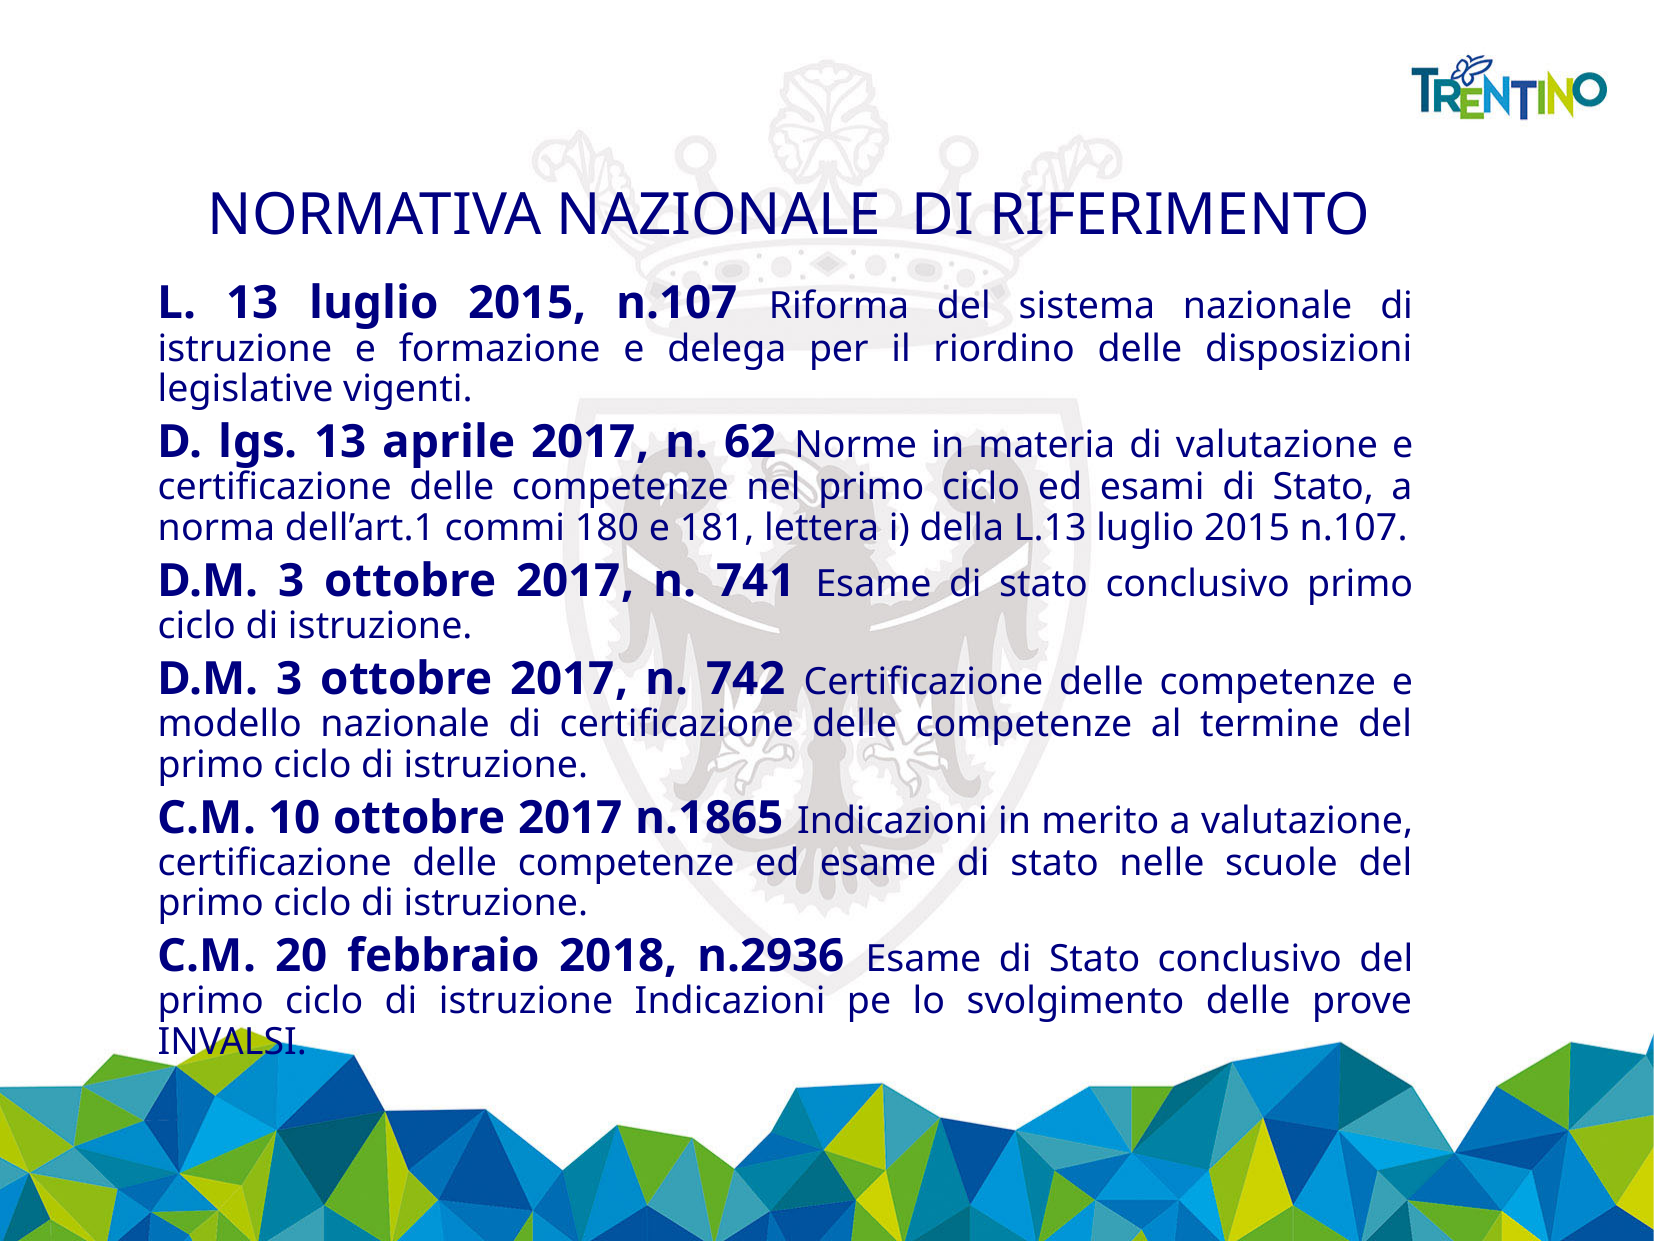

NORMATIVA NAZIONALE DI RIFERIMENTO
L. 13 luglio 2015, n.107 Riforma del sistema nazionale di istruzione e formazione e delega per il riordino delle disposizioni legislative vigenti.
D. lgs. 13 aprile 2017, n. 62 Norme in materia di valutazione e certificazione delle competenze nel primo ciclo ed esami di Stato, a norma dell’art.1 commi 180 e 181, lettera i) della L.13 luglio 2015 n.107.
D.M. 3 ottobre 2017, n. 741 Esame di stato conclusivo primo ciclo di istruzione.
D.M. 3 ottobre 2017, n. 742 Certificazione delle competenze e modello nazionale di certificazione delle competenze al termine del primo ciclo di istruzione.
C.M. 10 ottobre 2017 n.1865 Indicazioni in merito a valutazione, certificazione delle competenze ed esame di stato nelle scuole del primo ciclo di istruzione.
C.M. 20 febbraio 2018, n.2936 Esame di Stato conclusivo del primo ciclo di istruzione Indicazioni pe lo svolgimento delle prove INVALSI.